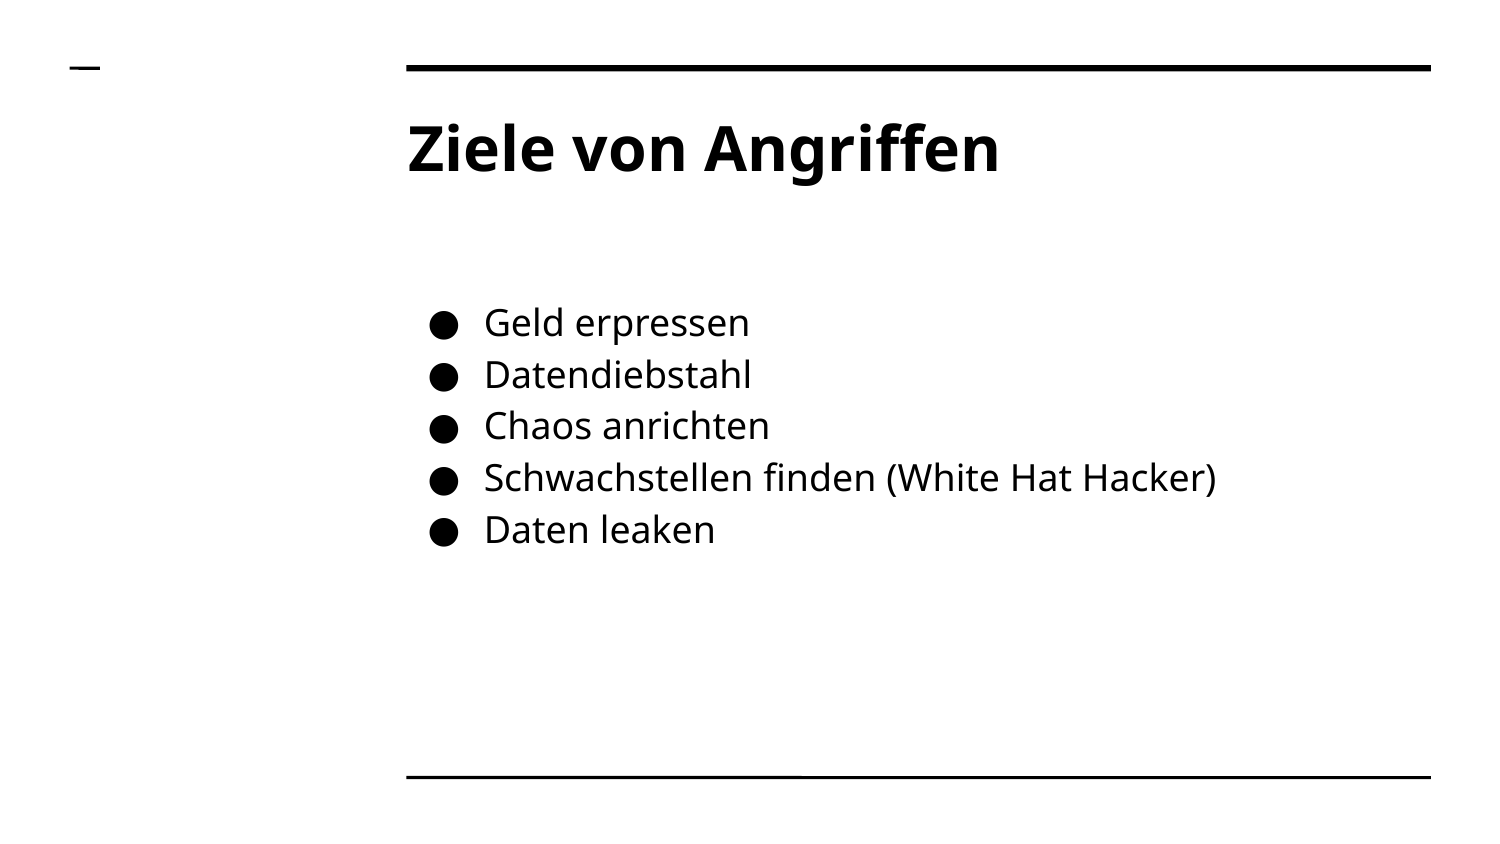

# Ziele von Angriffen
Geld erpressen
Datendiebstahl
Chaos anrichten
Schwachstellen finden (White Hat Hacker)
Daten leaken